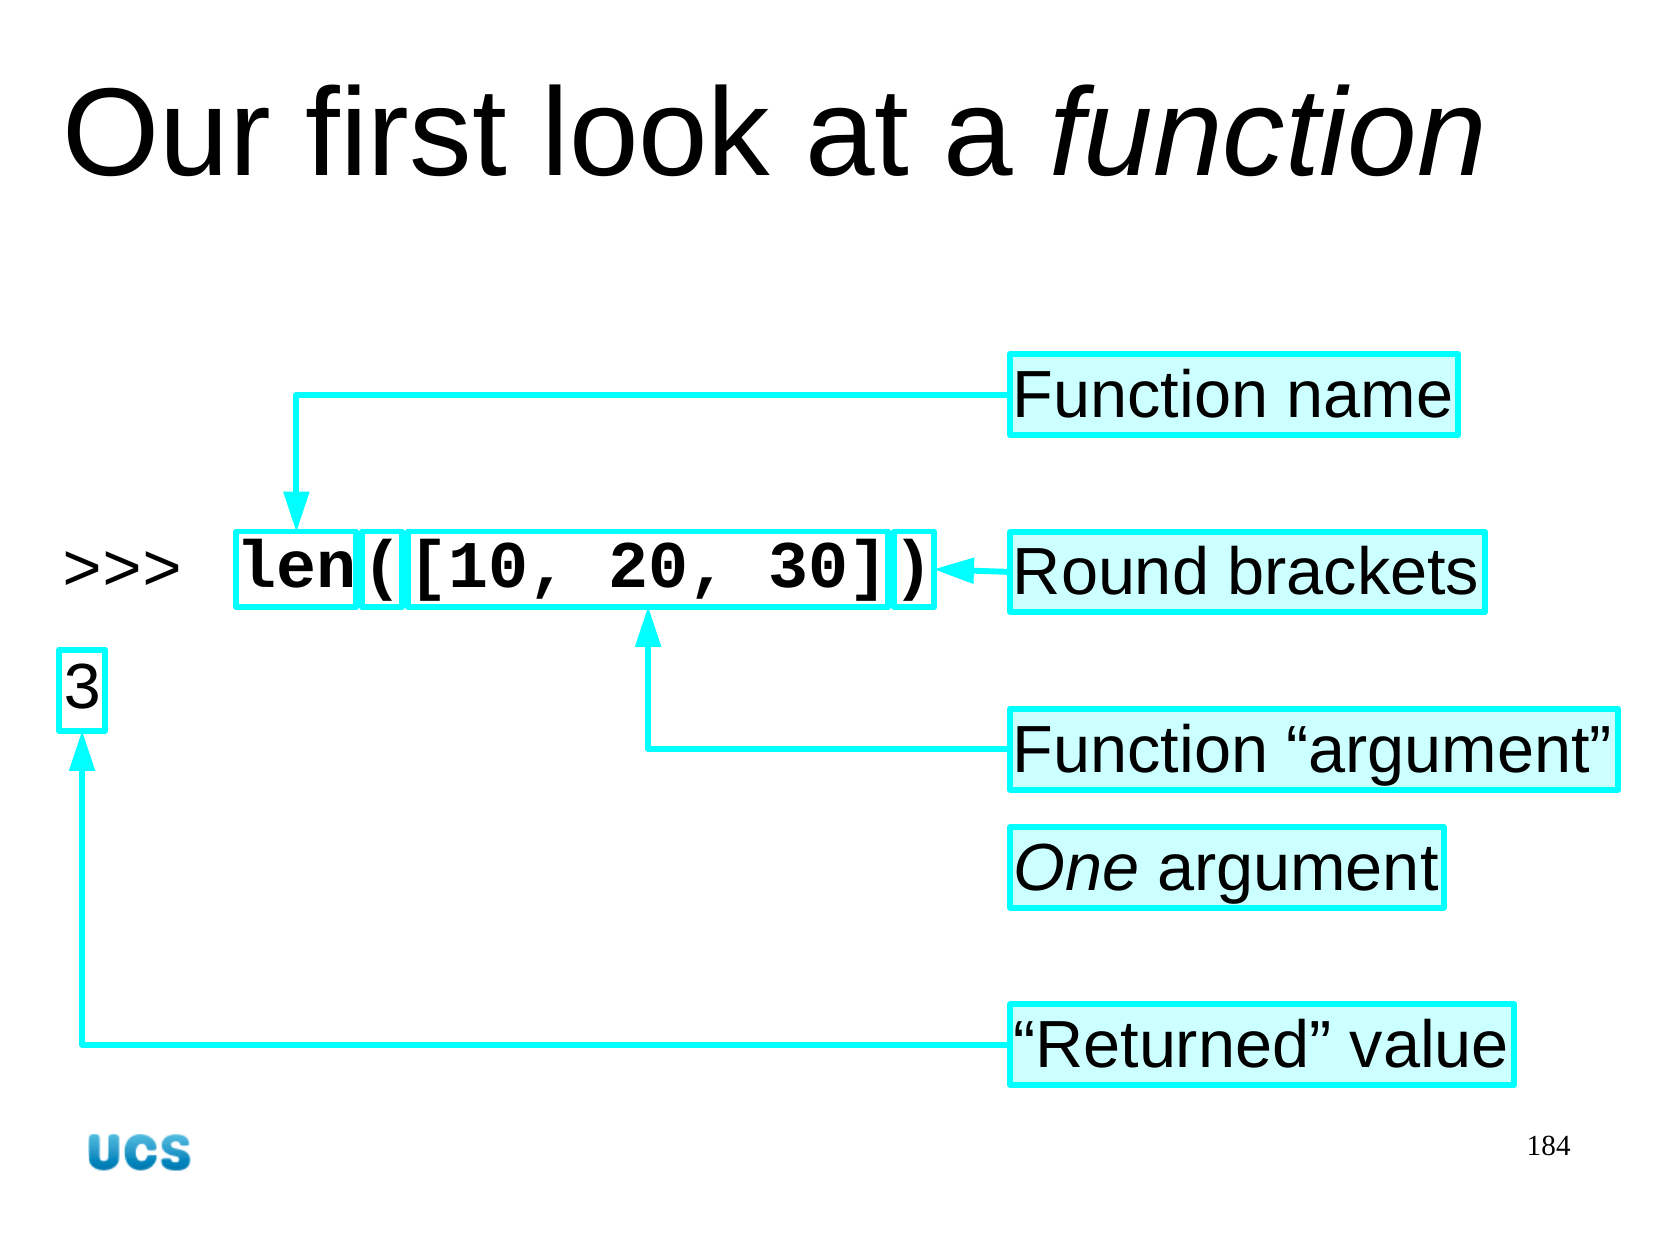

Our first look at a function
Function name
>>>
len
(
[10, 20, 30]
)
Round brackets
3
Function “argument”
One argument
“Returned” value
184